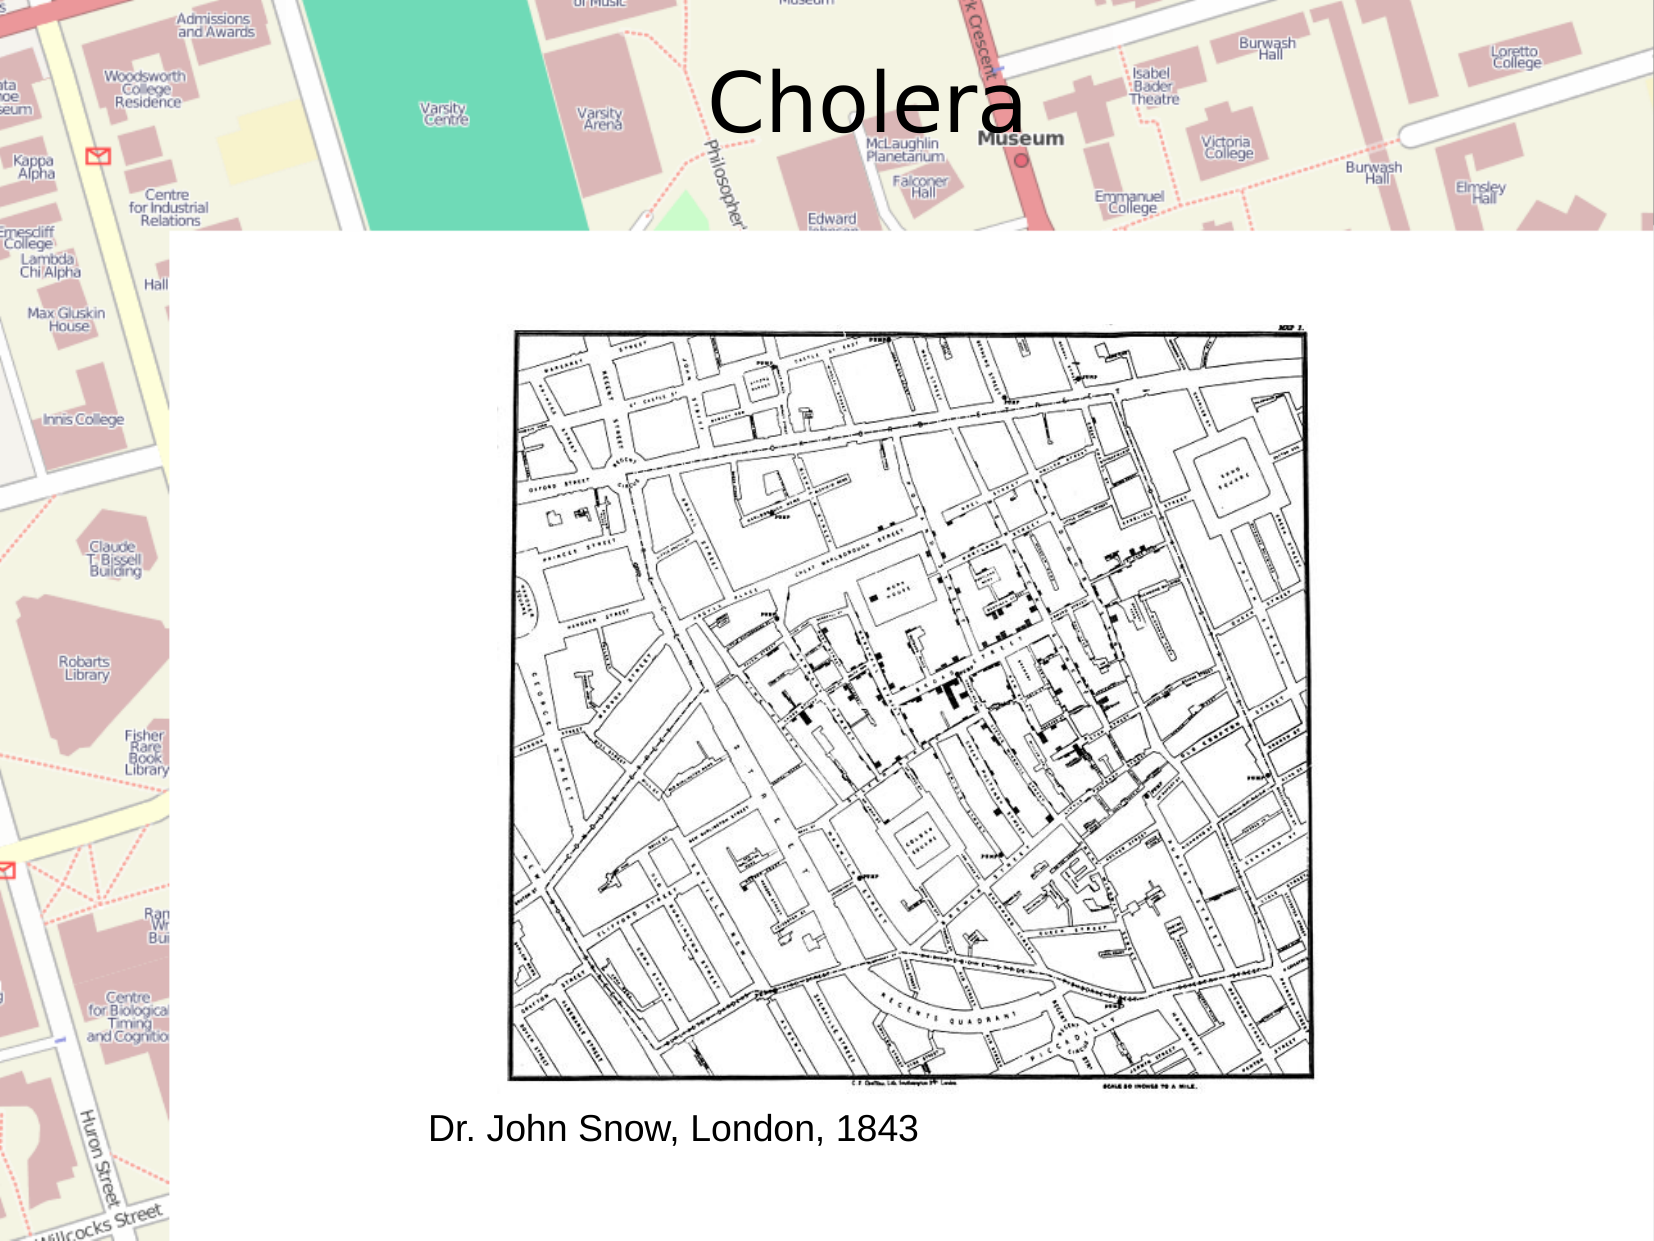

# Cholera
Dr. John Snow, London, 1843